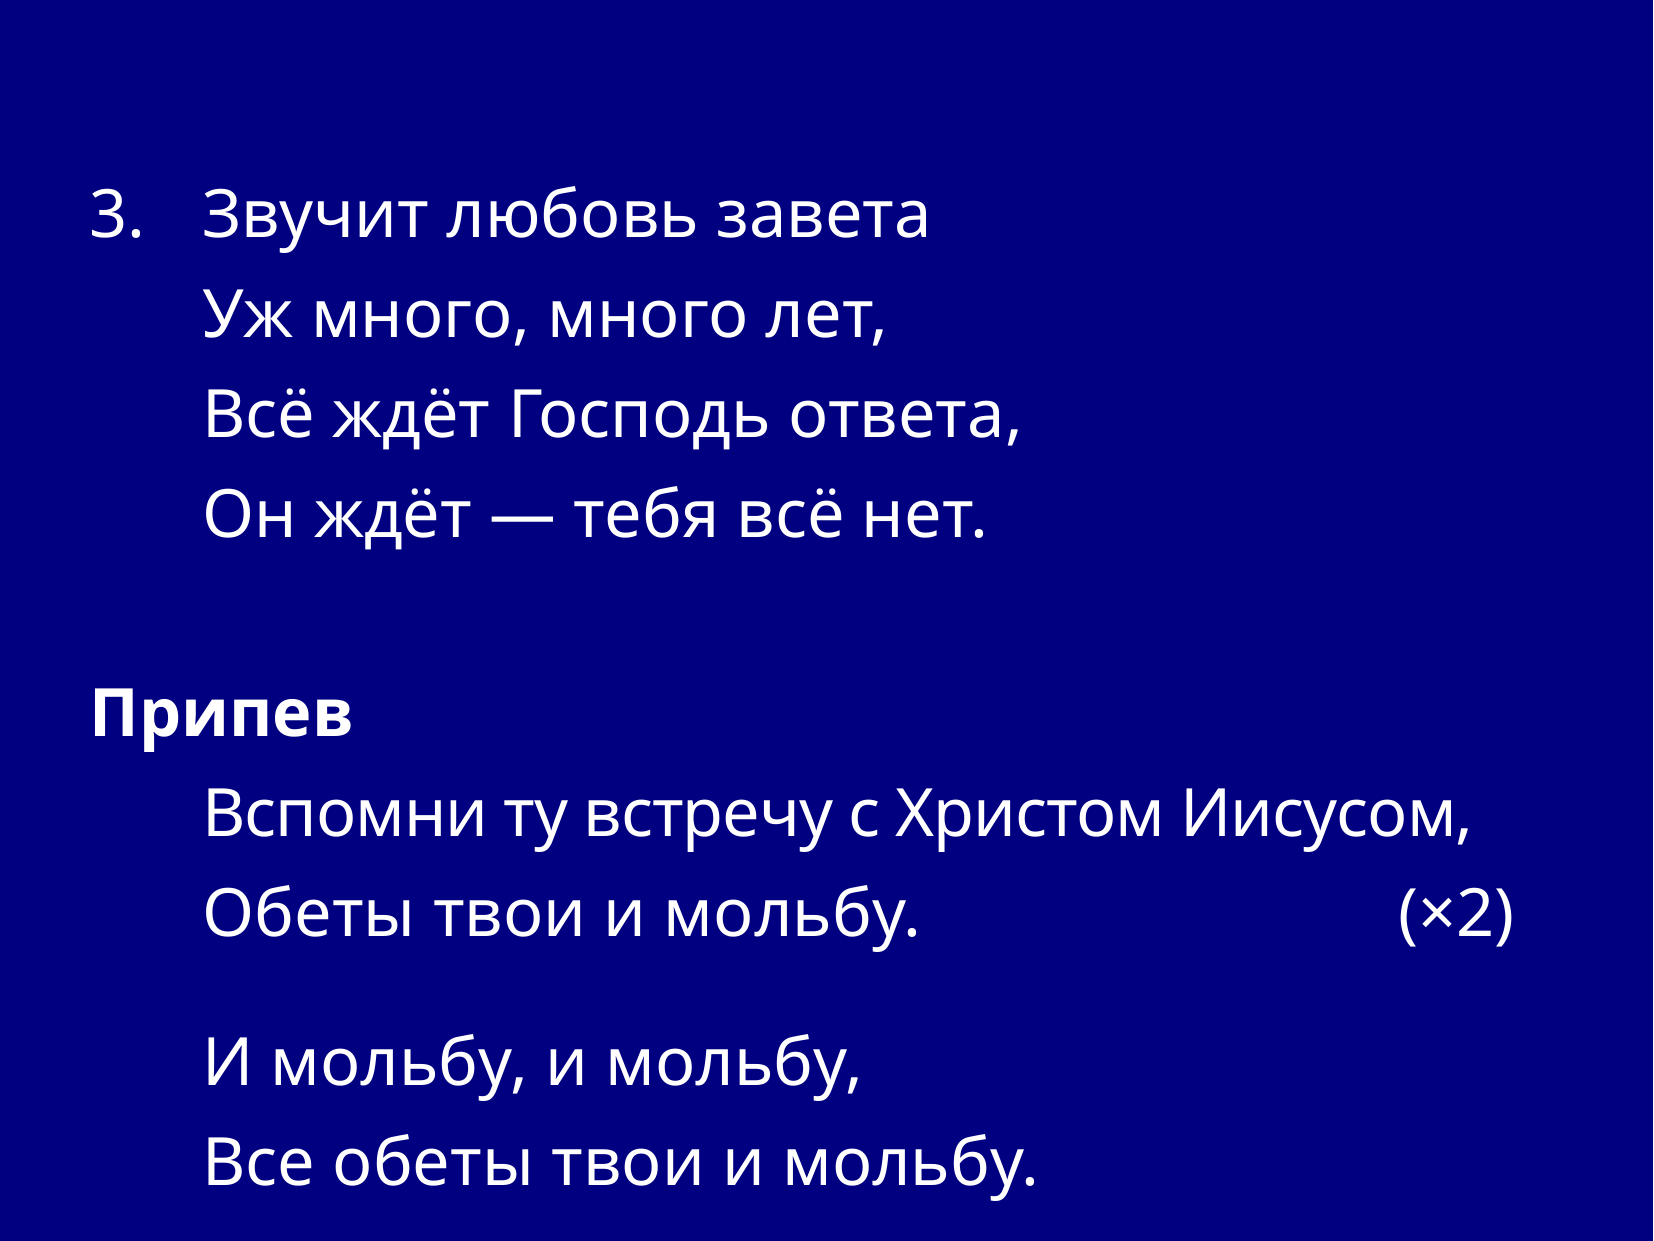

3.	Звучит любовь завета
	Уж много, много лет,
	Всё ждёт Господь ответа,
	Он ждёт ― тебя всё нет.
Припев
	Вспомни ту встречу с Христом Иисусом,
	Обеты твои и мольбу.	(×2)
	И мольбу, и мольбу,
	Все обеты твои и мольбу.